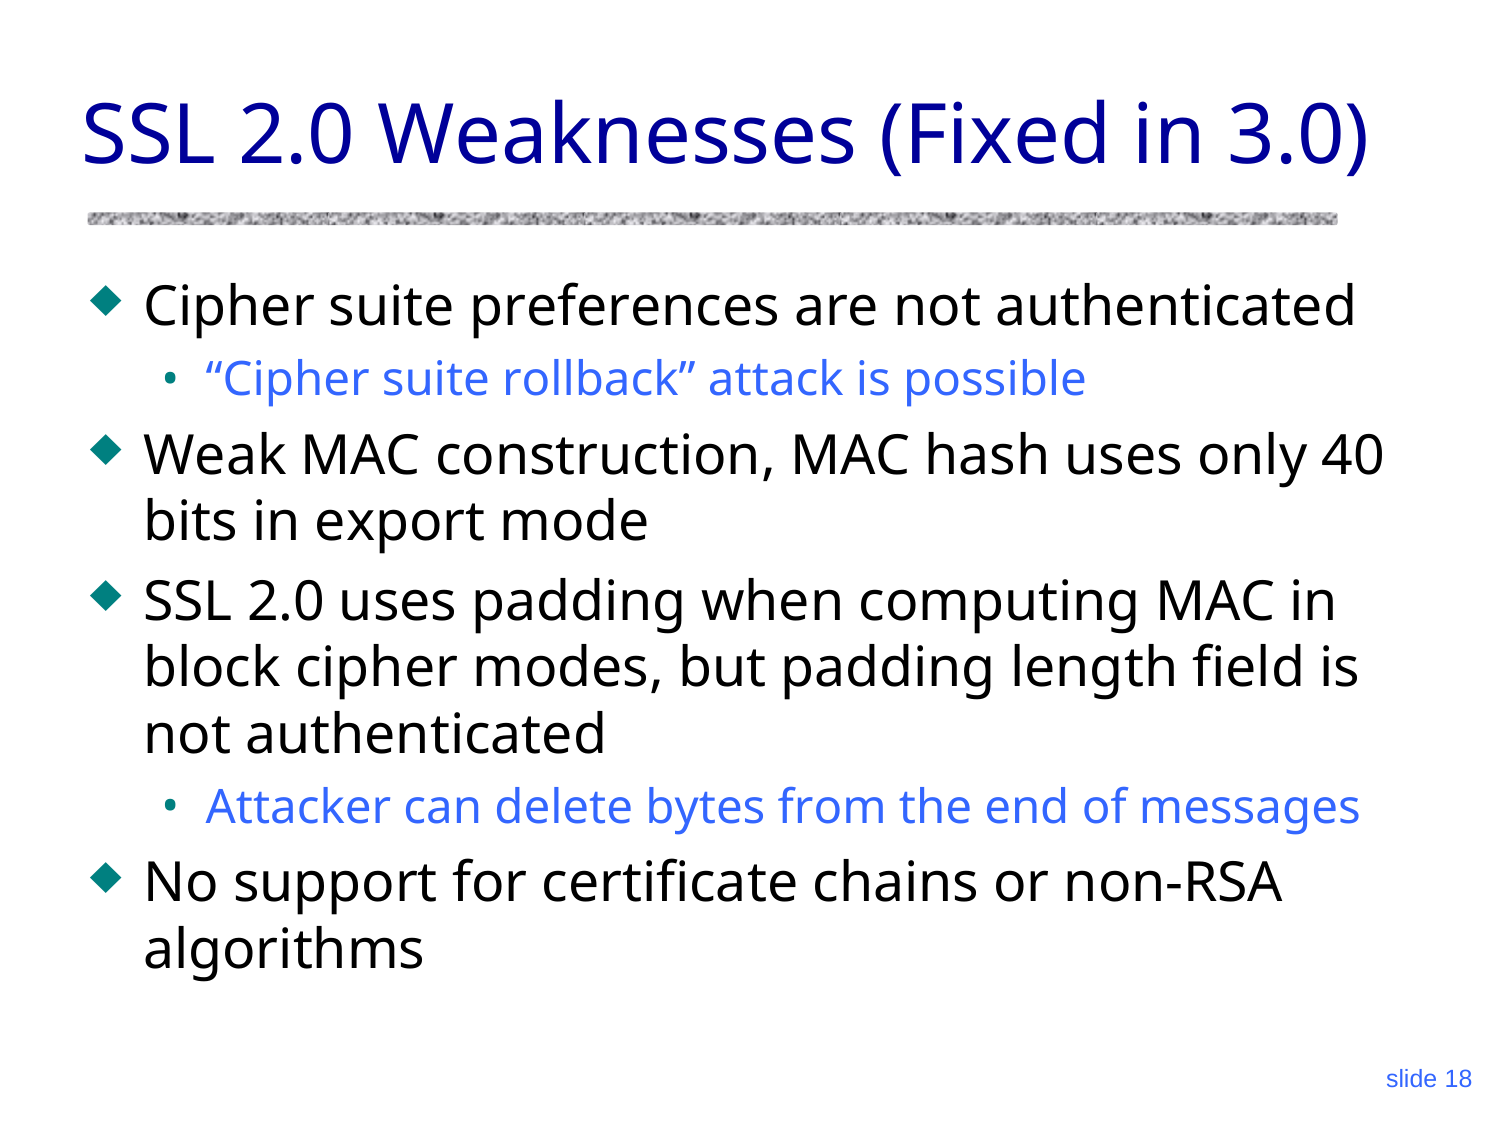

# SSL 2.0 Weaknesses (Fixed in 3.0)
Cipher suite preferences are not authenticated
“Cipher suite rollback” attack is possible
Weak MAC construction, MAC hash uses only 40 bits in export mode
SSL 2.0 uses padding when computing MAC in block cipher modes, but padding length field is not authenticated
Attacker can delete bytes from the end of messages
No support for certificate chains or non-RSA algorithms
slide